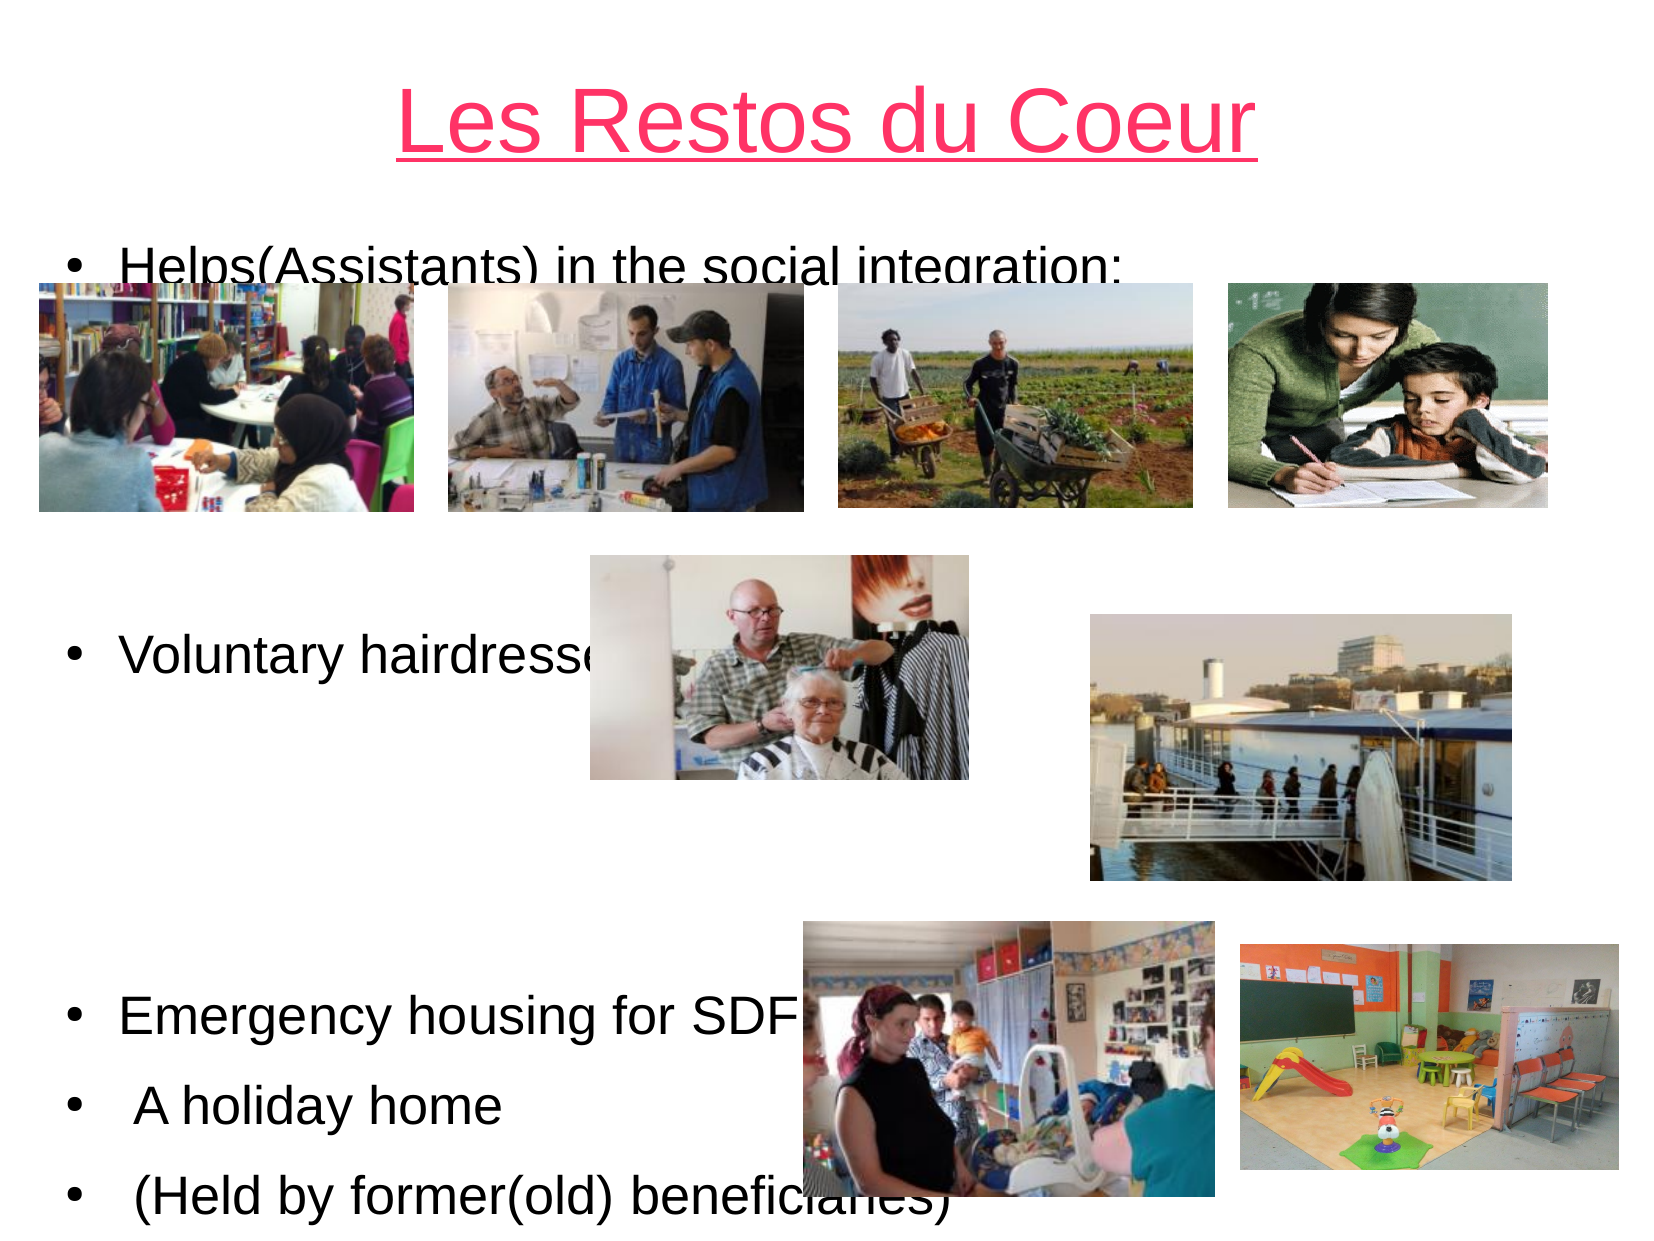

# Les Restos du Coeur
Helps(Assistants) in the social integration:
Voluntary hairdressers :
Emergency housing for SDF
 A holiday home
 (Held by former(old) beneficiaries)
 And a first social residence.